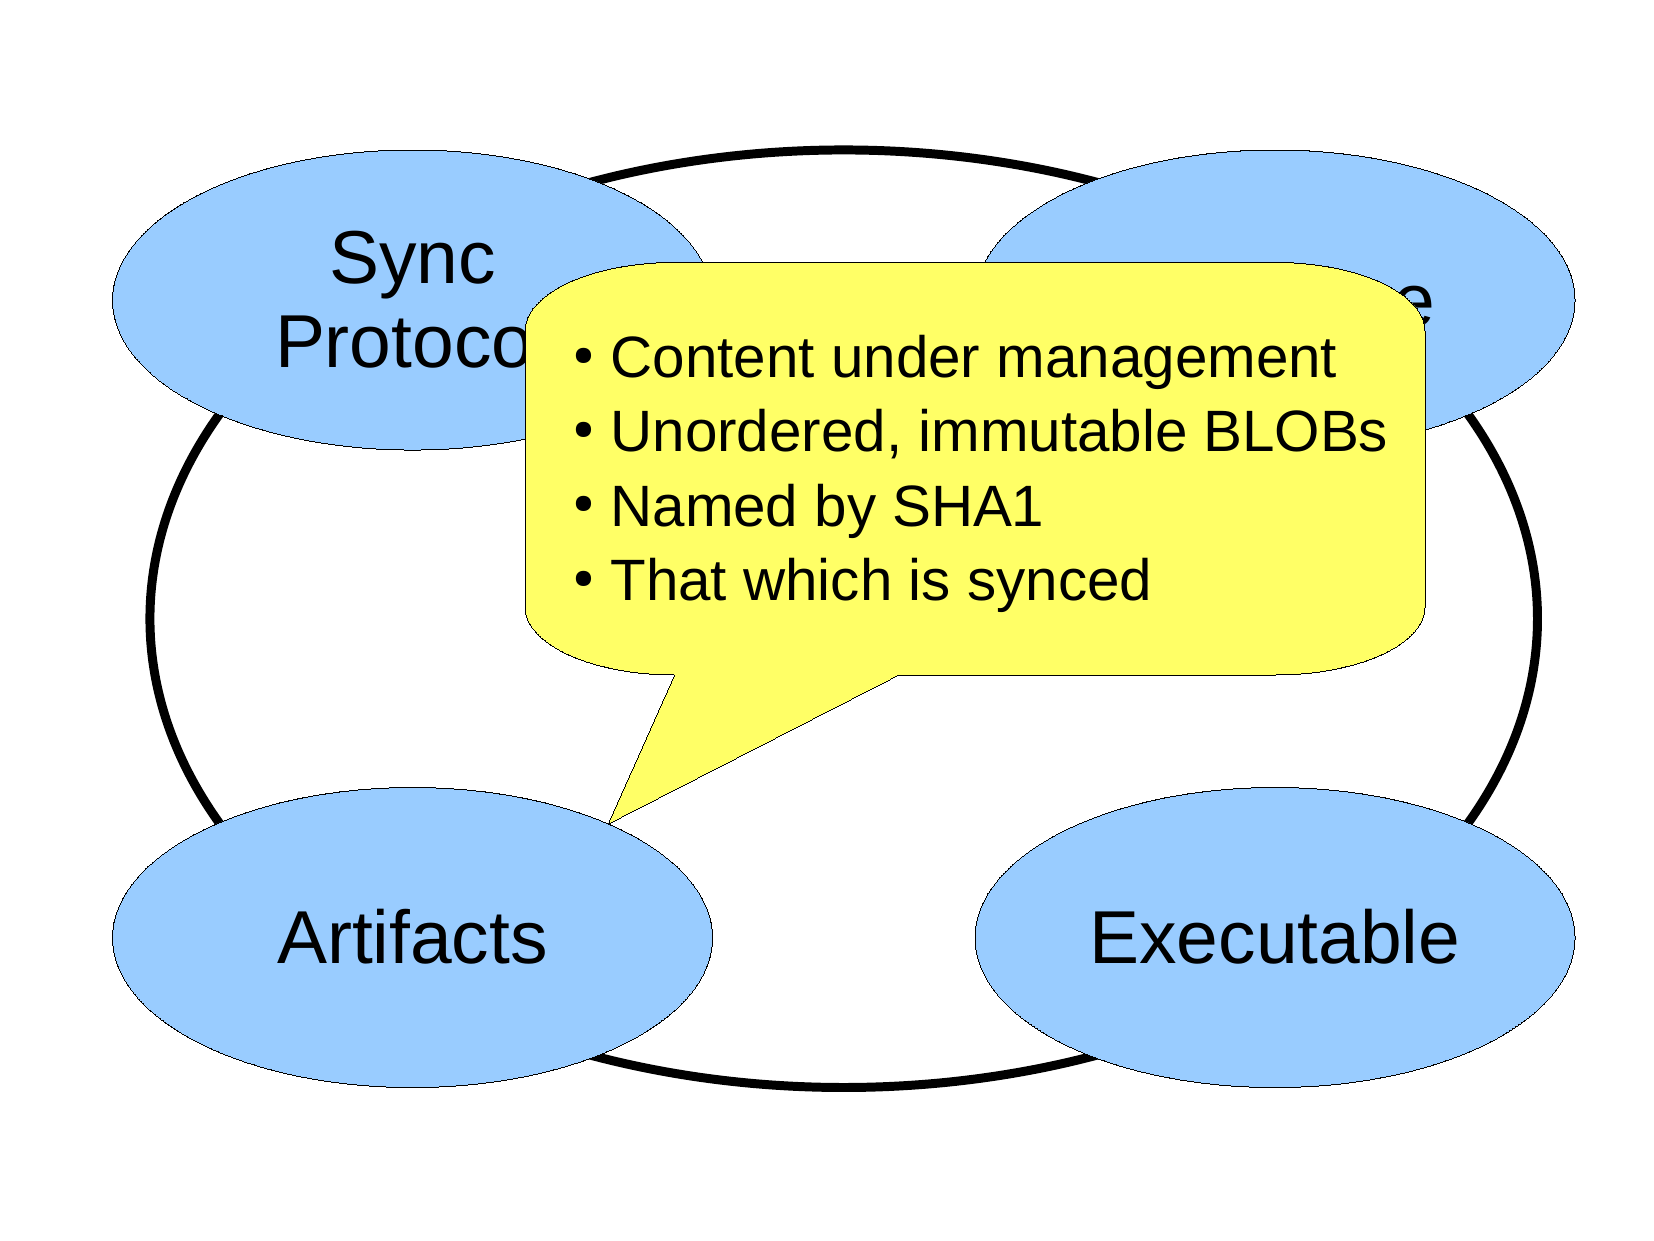

Sync
Protocol
Database
Content under management
Unordered, immutable BLOBs
Named by SHA1
That which is synced
Artifacts
Executable